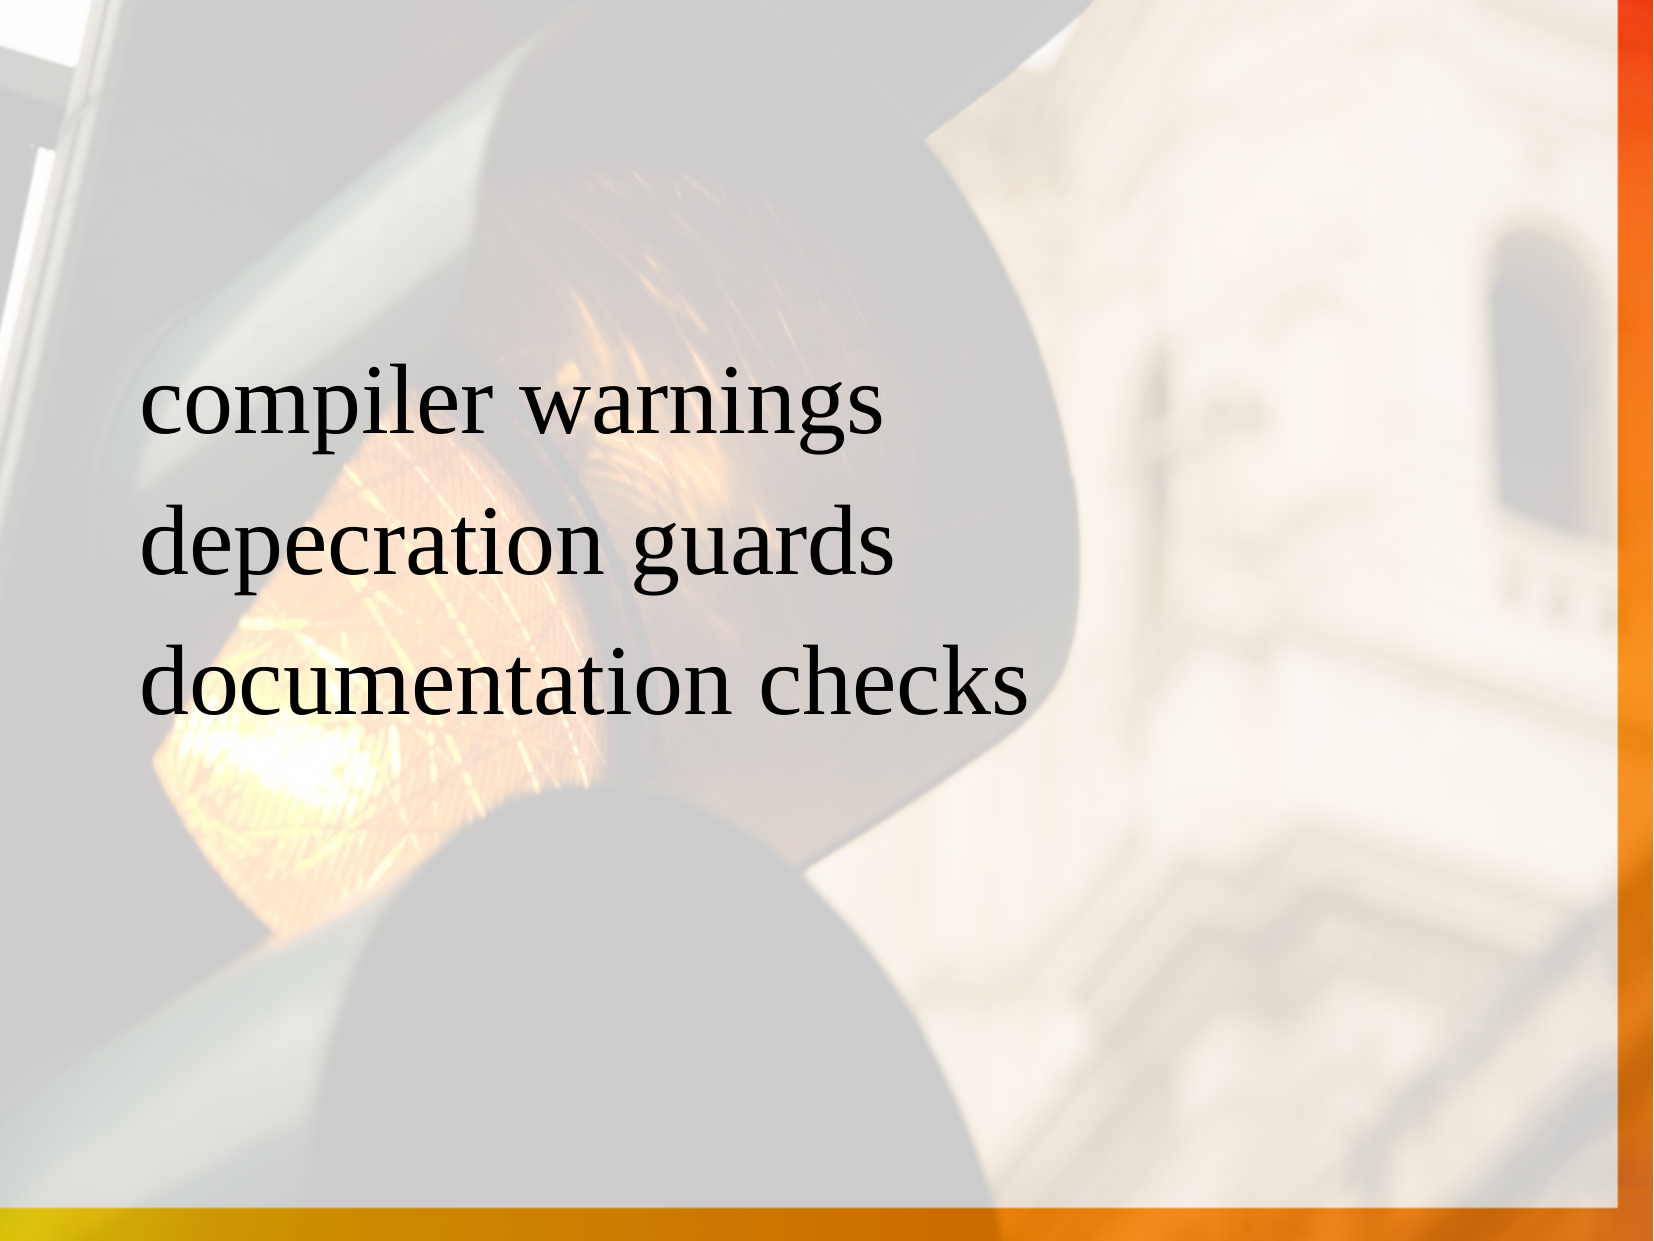

# compiler warnings
depecration guards
documentation checks